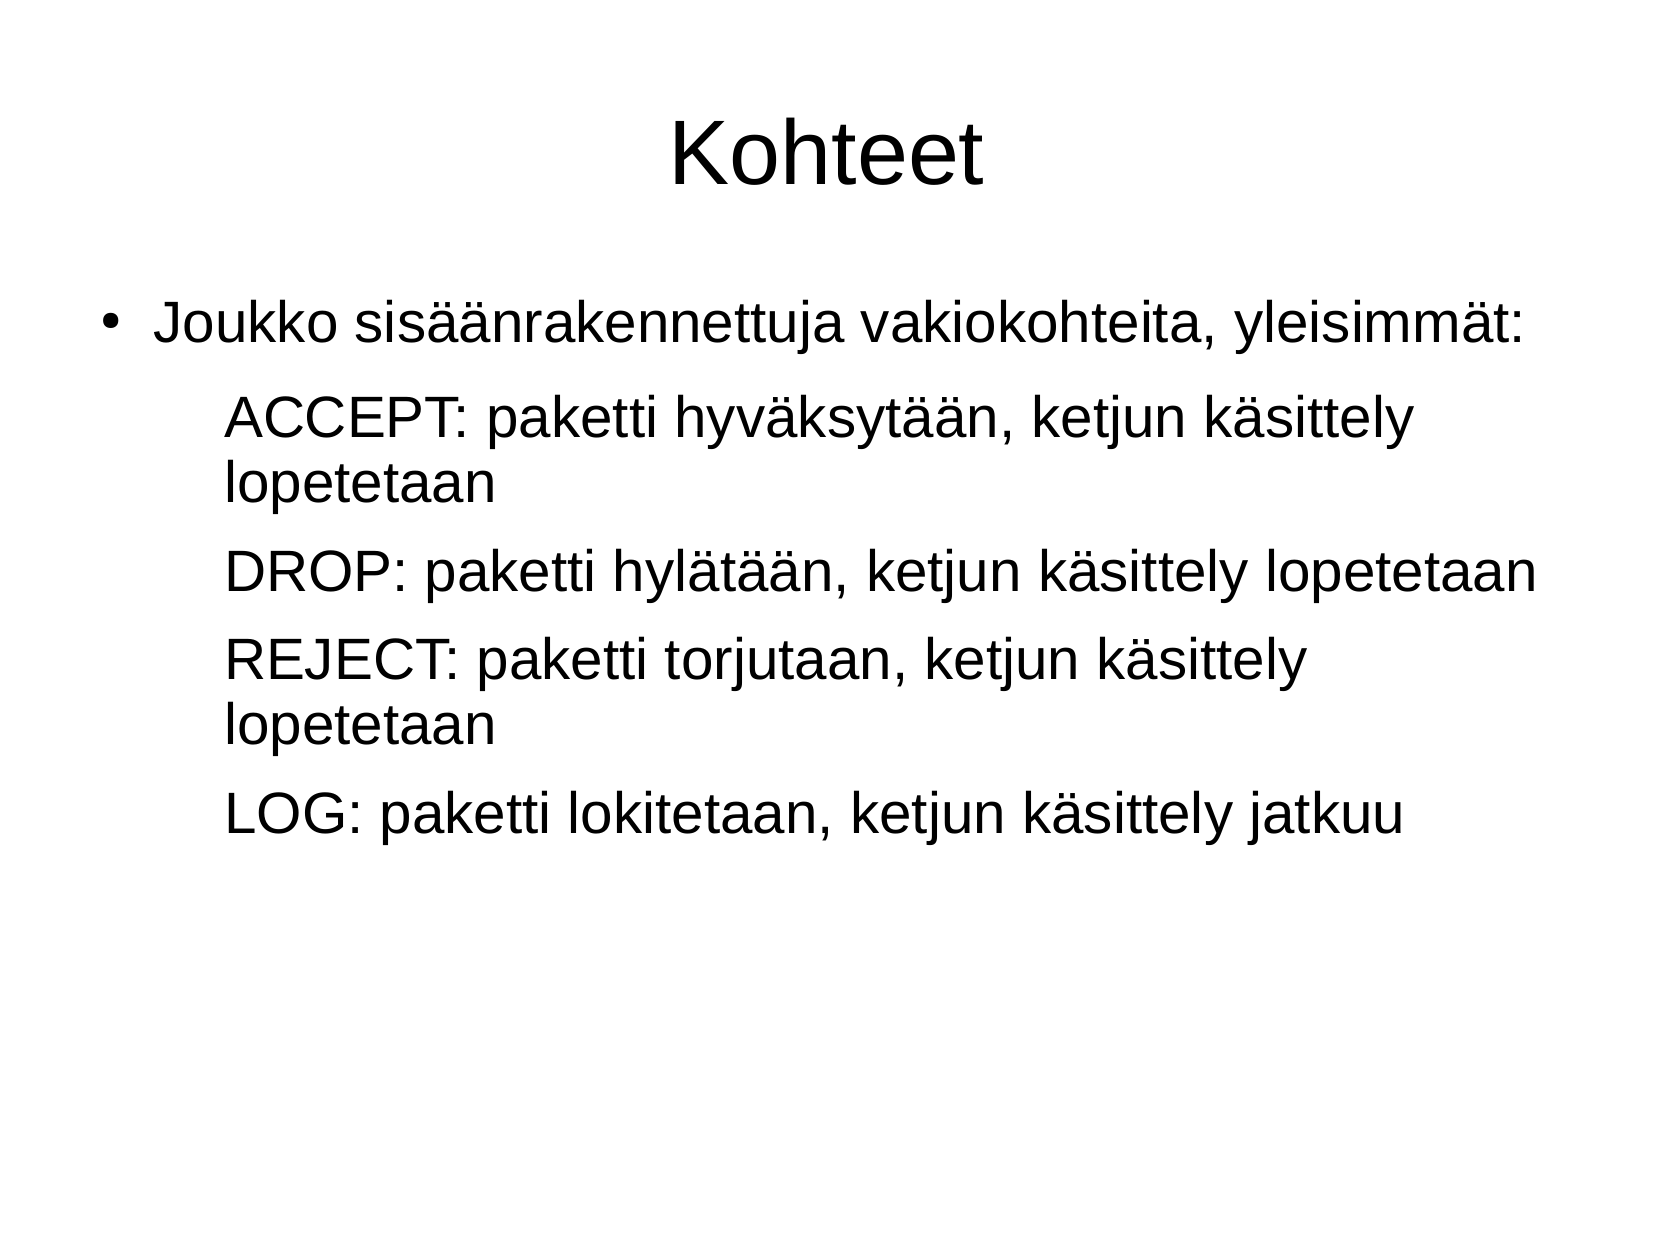

# Kohteet
Joukko sisäänrakennettuja vakiokohteita, yleisimmät:
ACCEPT: paketti hyväksytään, ketjun käsittely lopetetaan
DROP: paketti hylätään, ketjun käsittely lopetetaan
REJECT: paketti torjutaan, ketjun käsittely lopetetaan
LOG: paketti lokitetaan, ketjun käsittely jatkuu